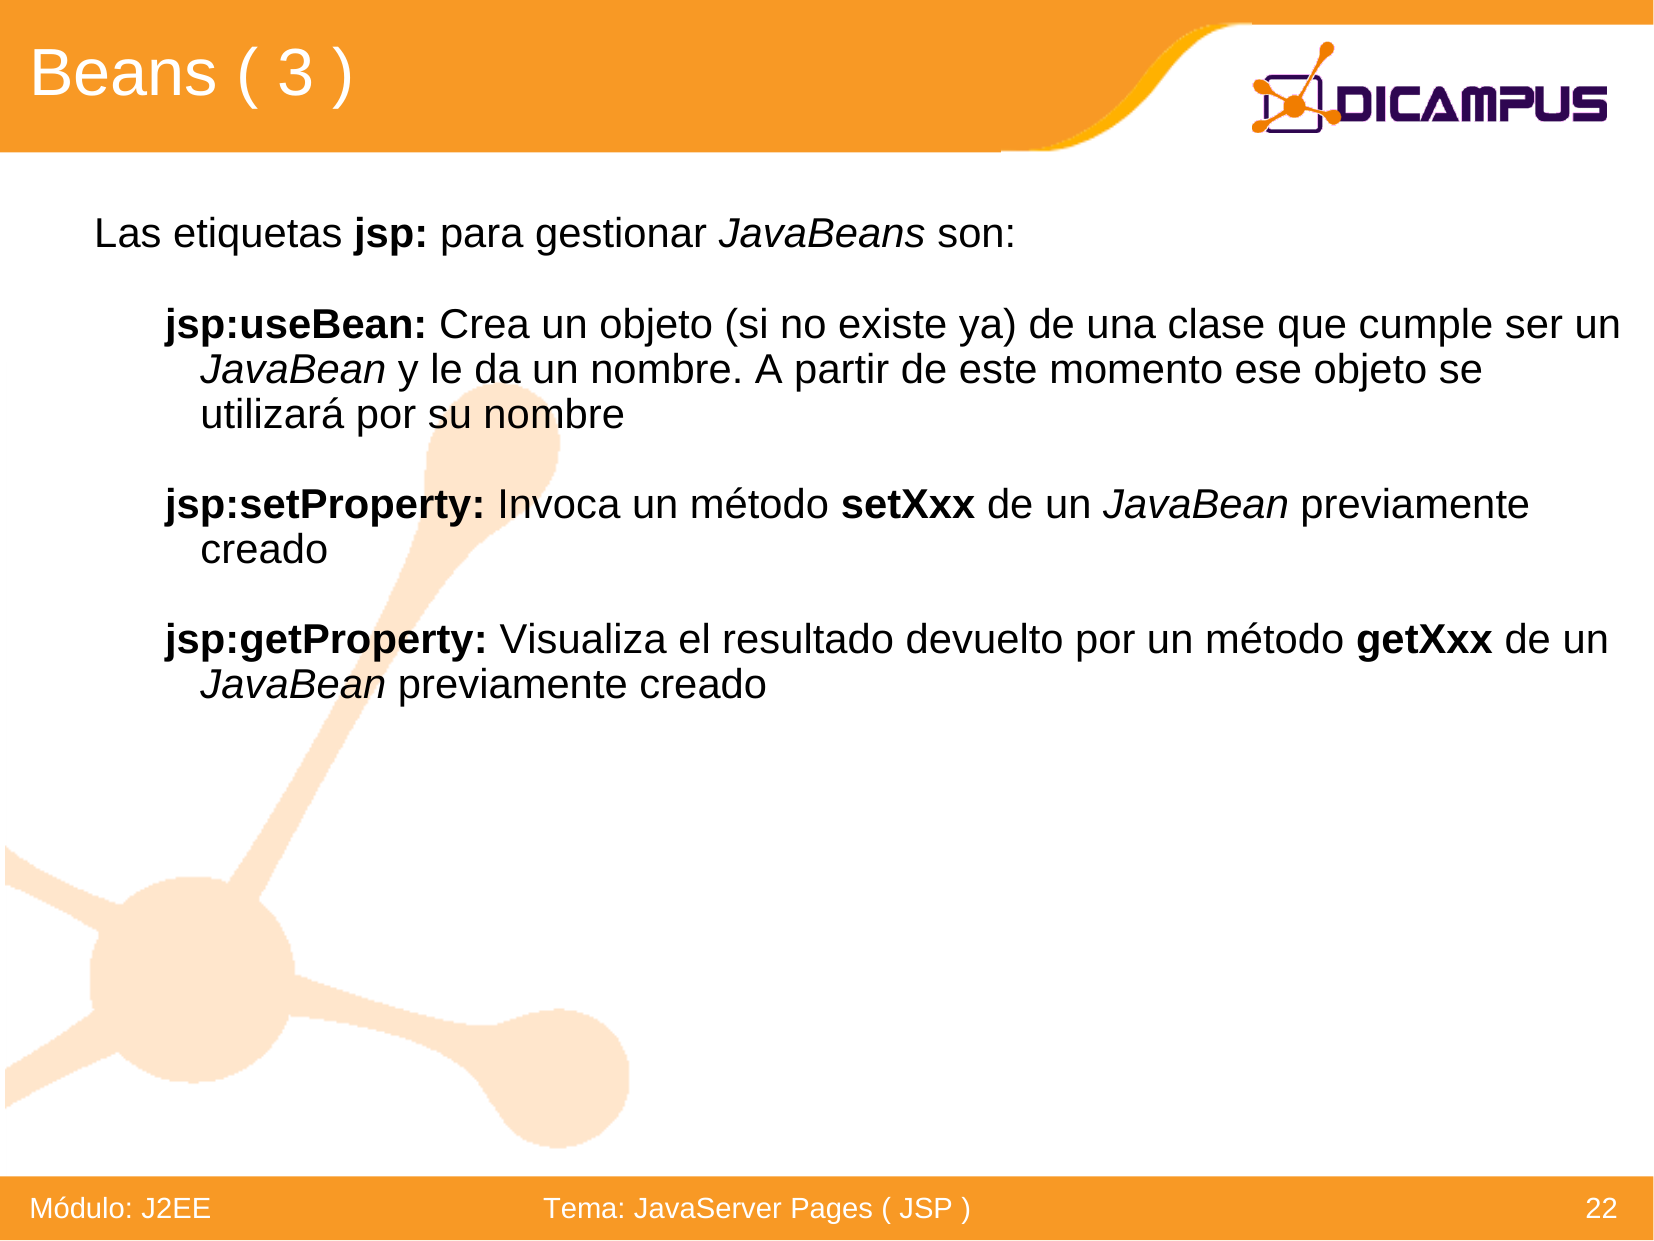

Beans ( 3 )
Las etiquetas jsp: para gestionar JavaBeans son:
jsp:useBean: Crea un objeto (si no existe ya) de una clase que cumple ser un JavaBean y le da un nombre. A partir de este momento ese objeto se utilizará por su nombre
jsp:setProperty: Invoca un método setXxx de un JavaBean previamente creado
jsp:getProperty: Visualiza el resultado devuelto por un método getXxx de un JavaBean previamente creado
Módulo: J2EE
Tema: JavaServer Pages ( JSP )